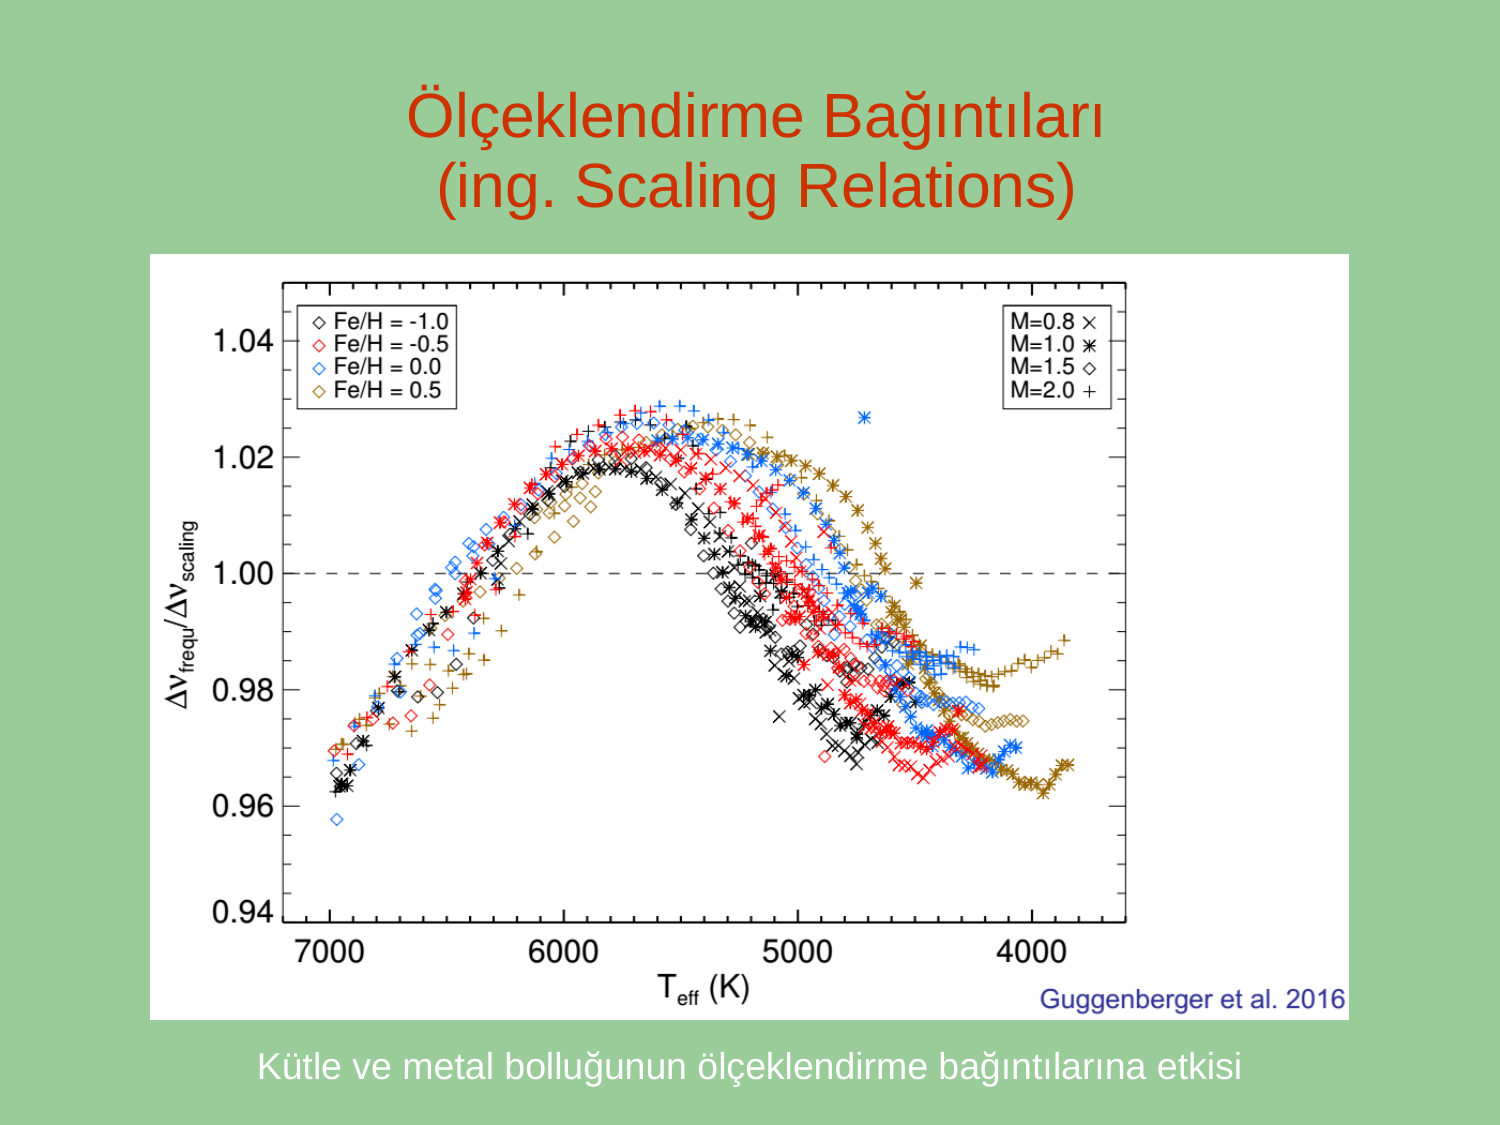

# Ölçeklendirme Bağıntıları (ing. Scaling Relations)
Kütle ve metal bolluğunun ölçeklendirme bağıntılarına etkisi